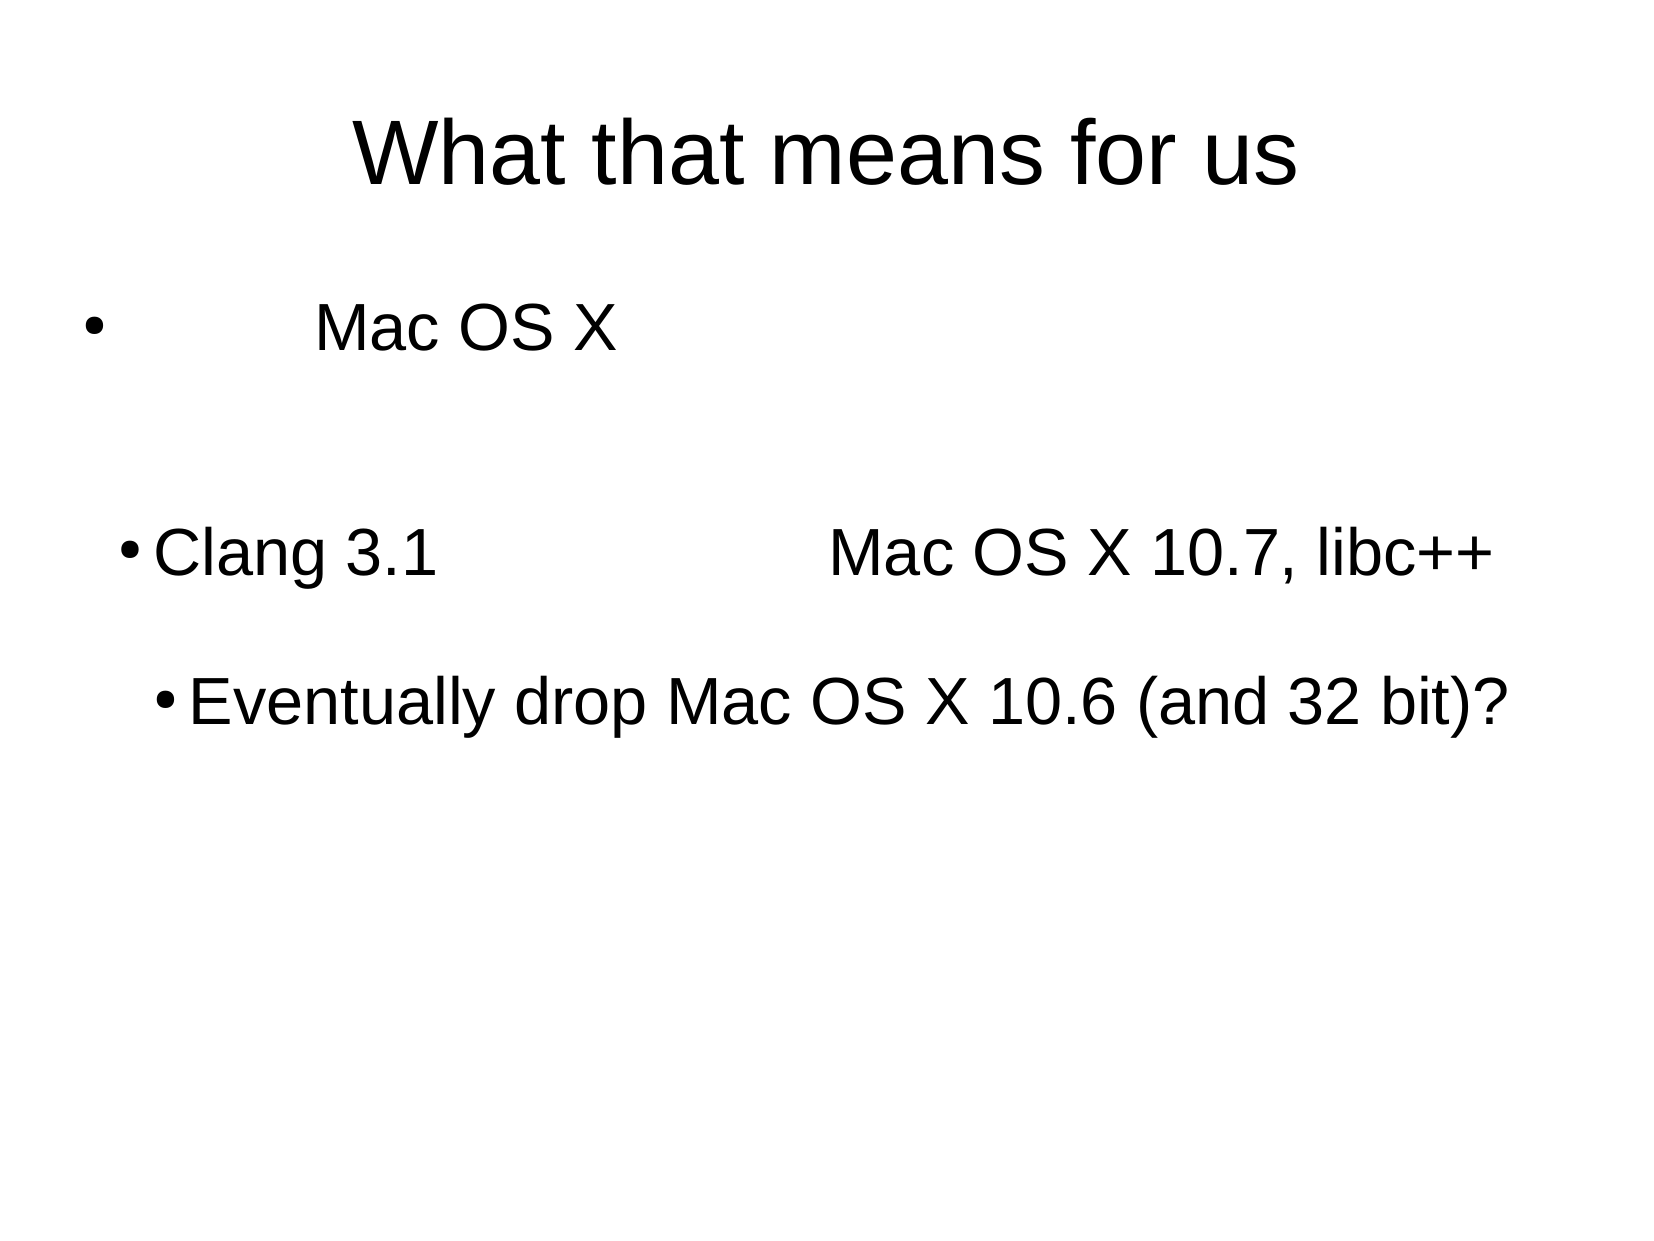

# What that means for us
Linux, Mac OS X
Clang 3.1						Mac OS X 10.7, libc++
Eventually drop Mac OS X 10.6 (and 32 bit)?